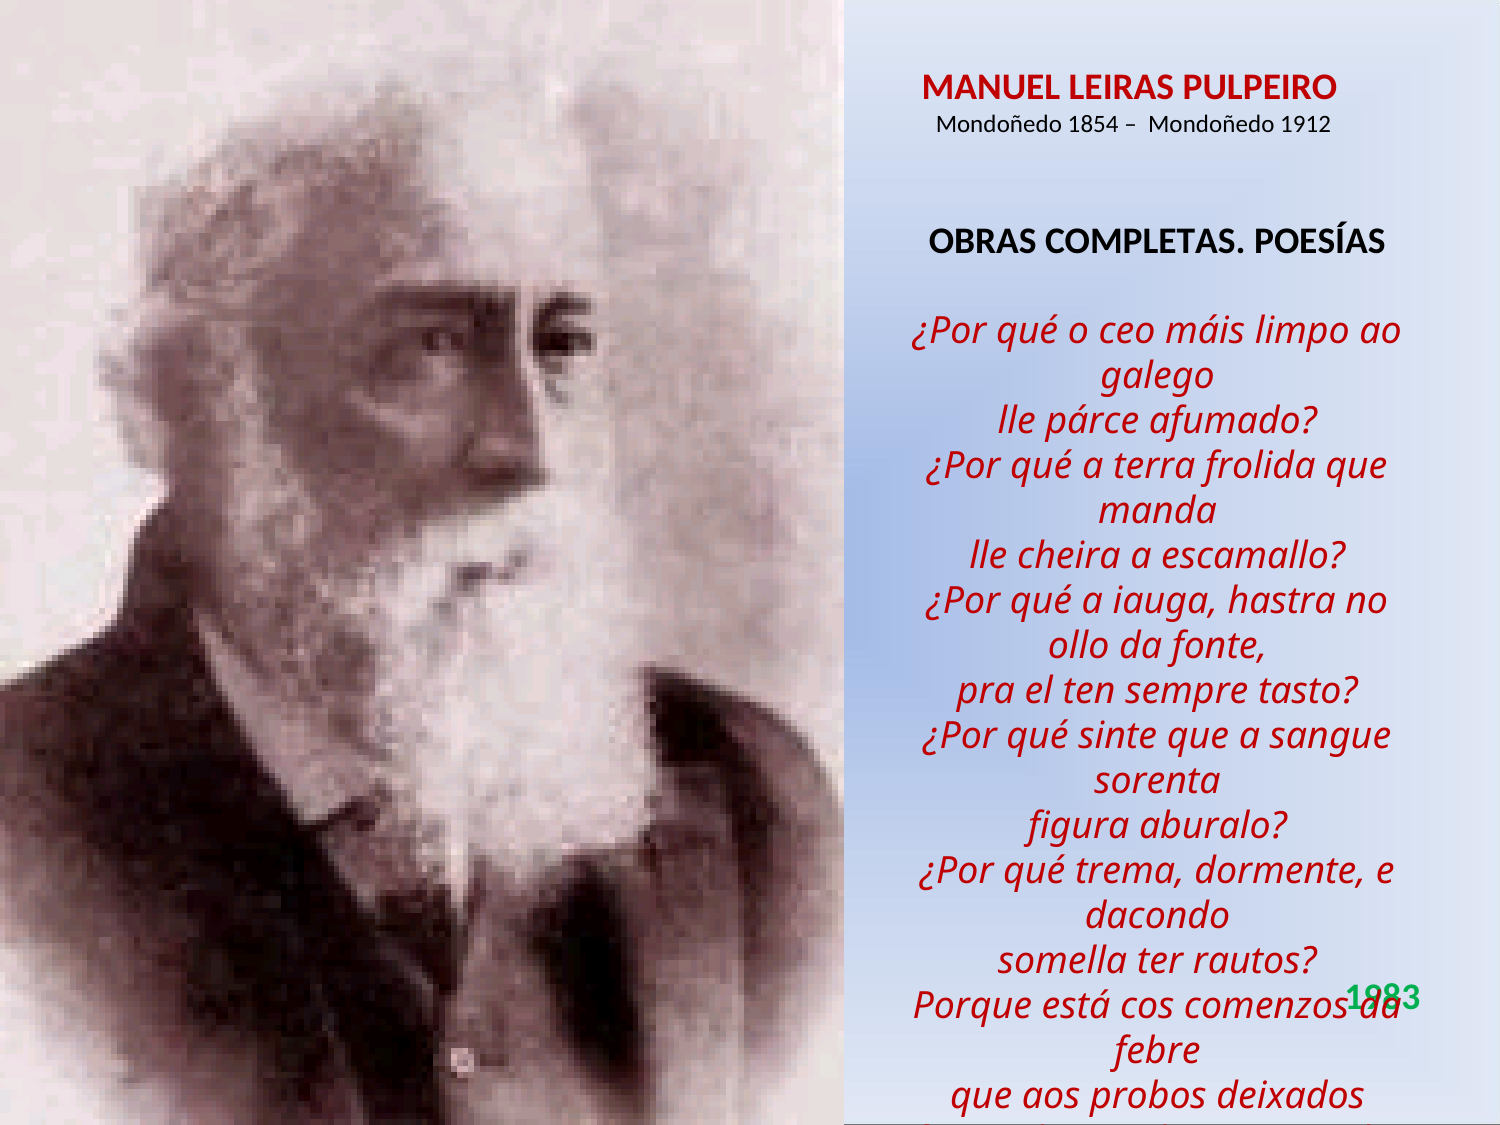

MANUEL LEIRAS PULPEIRO
Mondoñedo 1854 – Mondoñedo 1912
OBRAS COMPLETAS. POESÍAS
¿Por qué o ceo máis limpo ao galego
lle párce afumado?
¿Por qué a terra frolida que manda
lle cheira a escamallo?
¿Por qué a iauga, hastra no ollo da fonte,
pra el ten sempre tasto?
¿Por qué sinte que a sangue sorenta
figura aburalo?
¿Por qué trema, dormente, e dacondo
somella ter rautos?
Porque está cos comenzos da febre
que aos probos deixados
fai perder a cabeza, i erguila,
dar fungueirazos,
…
1983